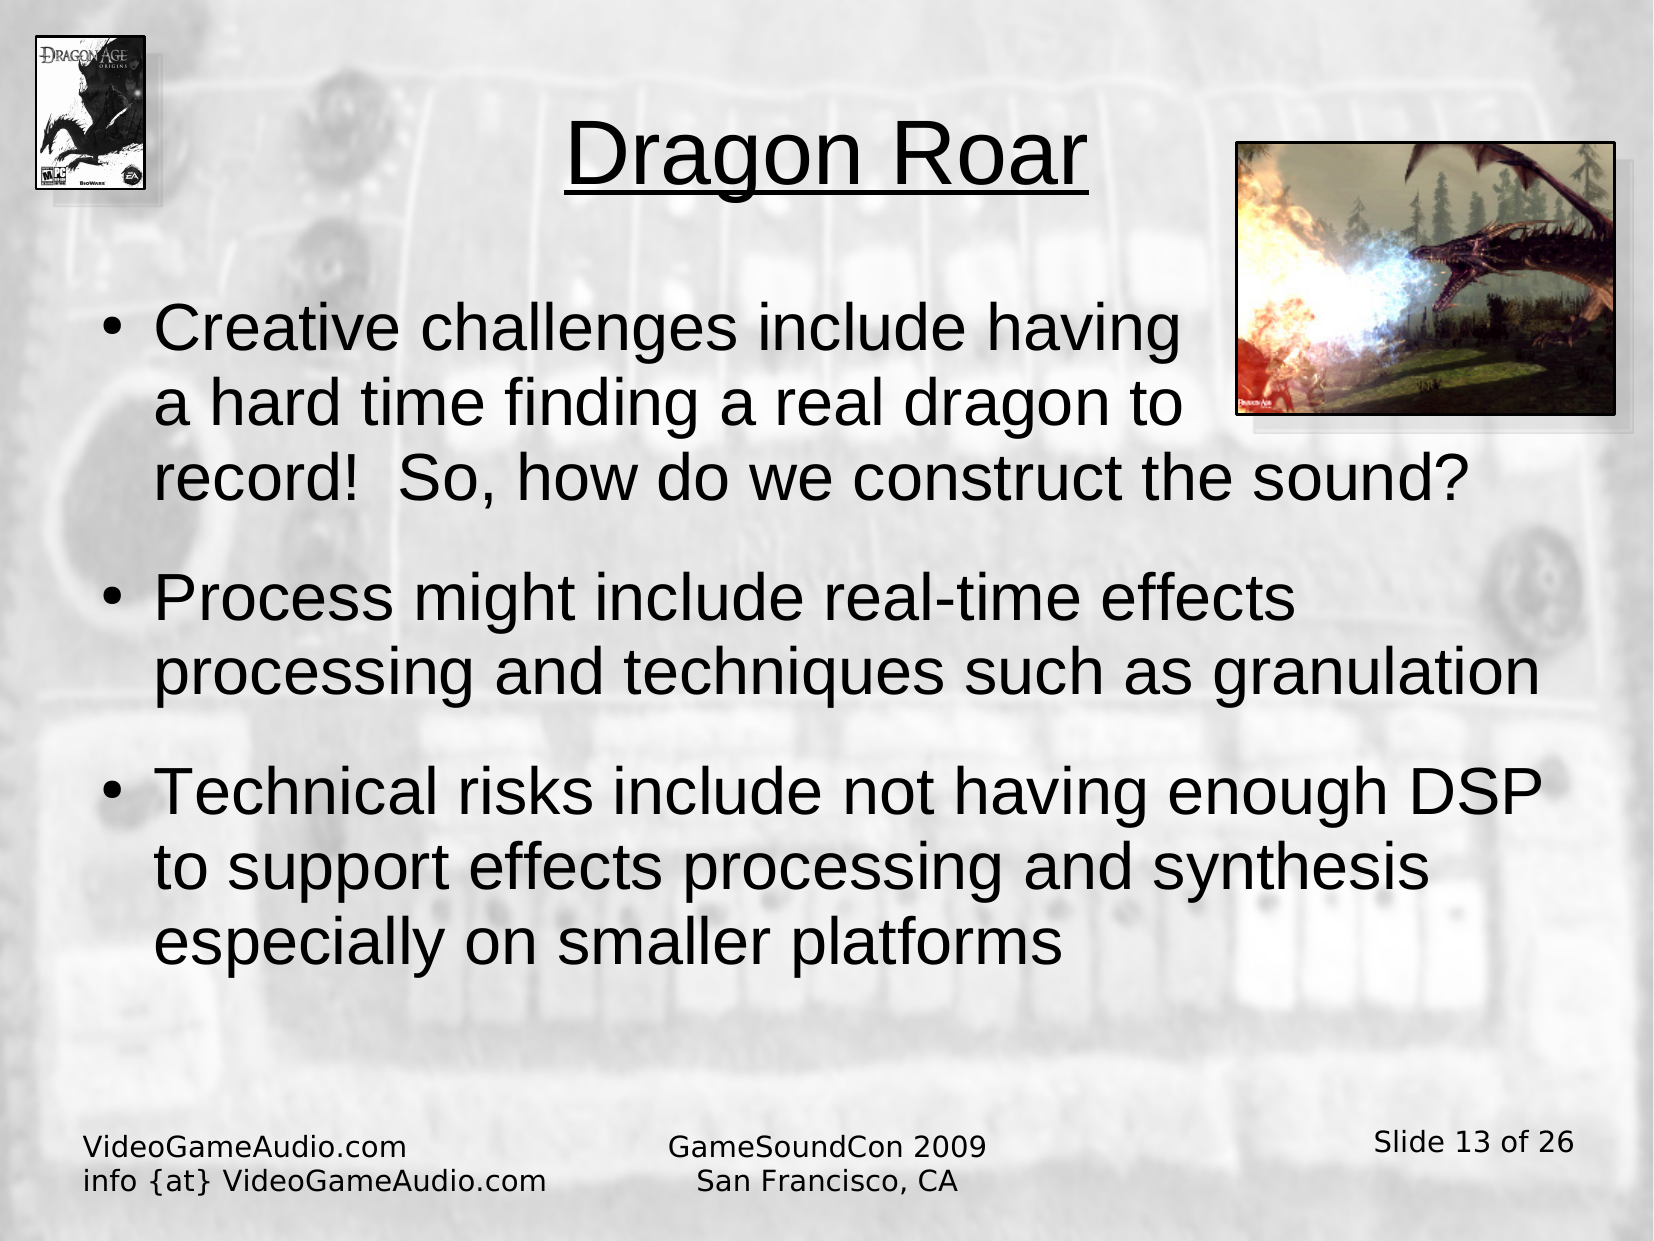

# Dragon Roar
Creative challenges include having 					 a hard time finding a real dragon to 				record! So, how do we construct the sound?
Process might include real-time effects processing and techniques such as granulation
Technical risks include not having enough DSP to support effects processing and synthesis especially on smaller platforms
13